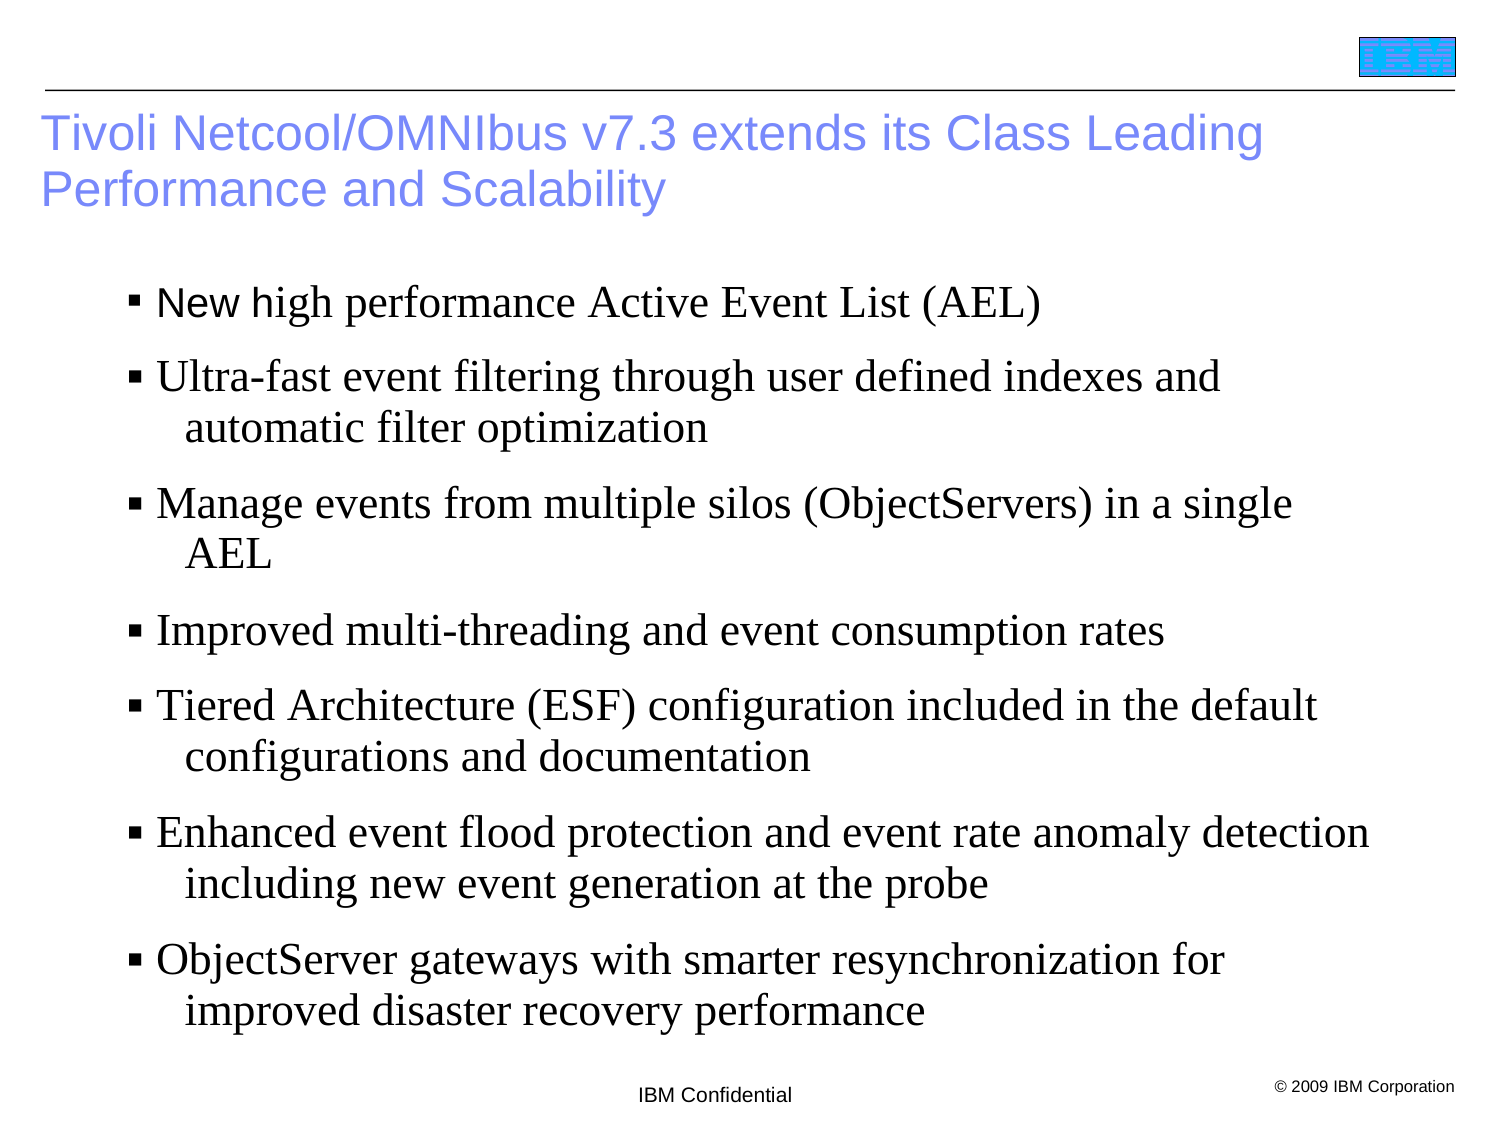

# Tivoli Netcool/OMNIbus v7.3 extends its Class Leading Performance and Scalability
New high performance Active Event List (AEL)
Ultra-fast event filtering through user defined indexes and automatic filter optimization
Manage events from multiple silos (ObjectServers) in a single AEL
Improved multi-threading and event consumption rates
Tiered Architecture (ESF) configuration included in the default configurations and documentation
Enhanced event flood protection and event rate anomaly detection including new event generation at the probe
ObjectServer gateways with smarter resynchronization for improved disaster recovery performance